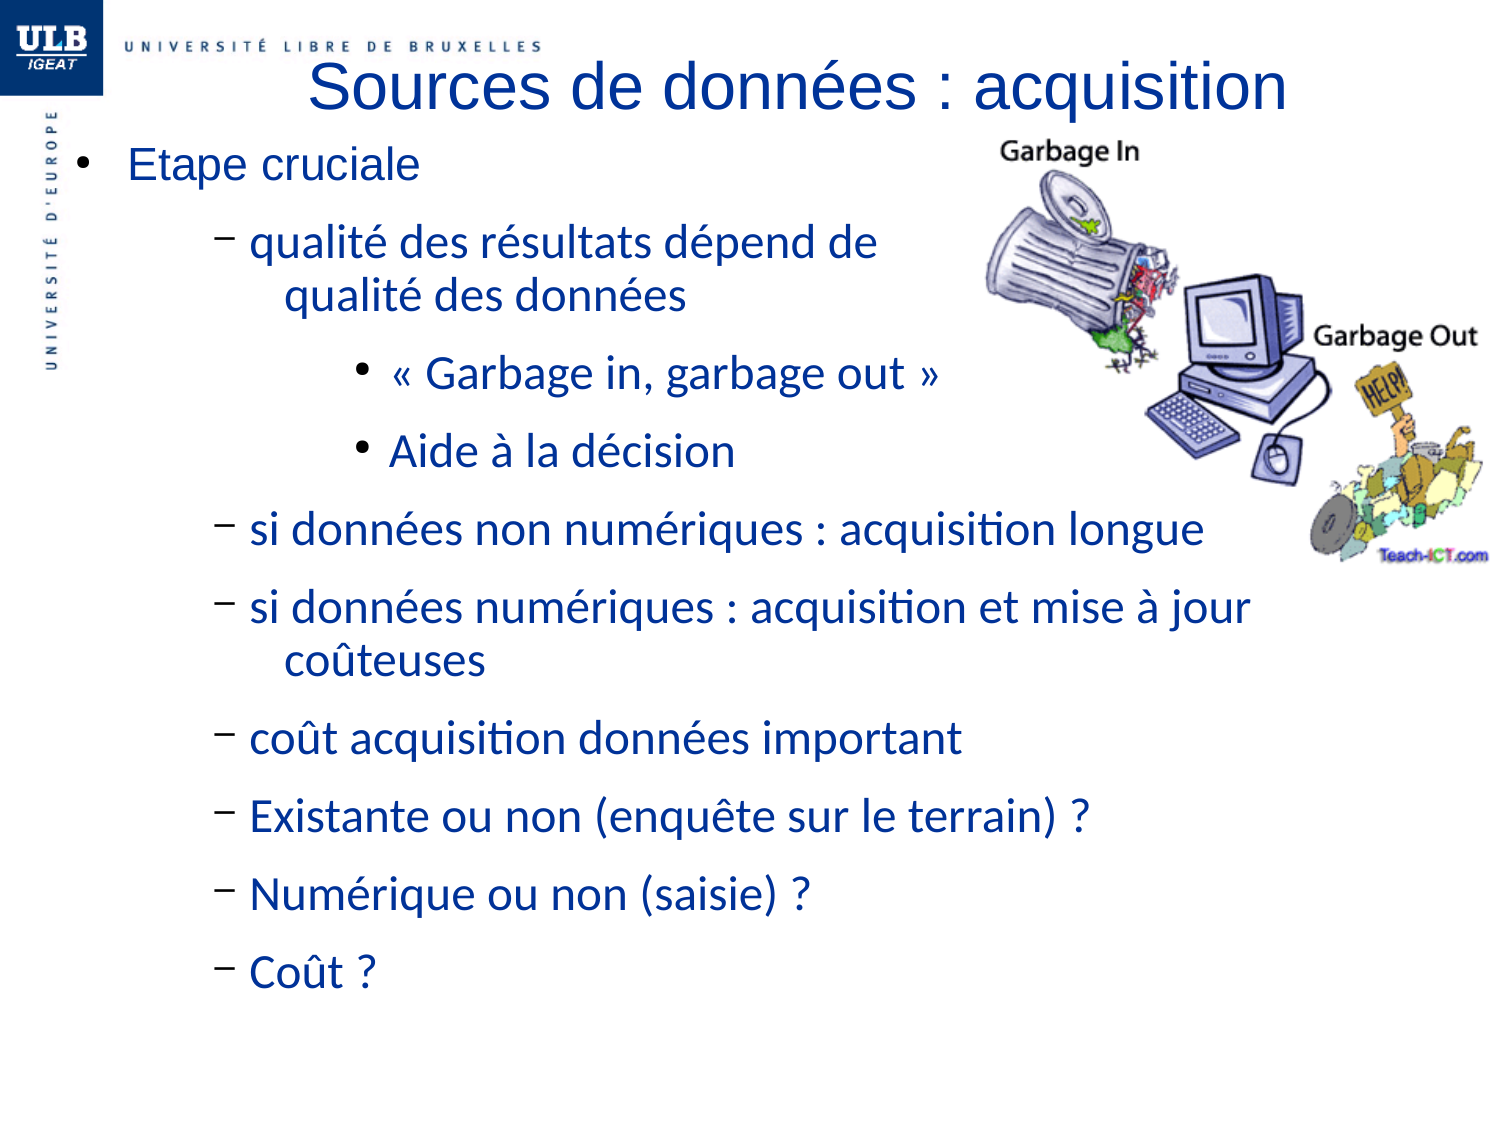

# Sources de données : acquisition
Etape cruciale
qualité des résultats dépend de
qualité des données
« Garbage in, garbage out »
Aide à la décision
si données non numériques : acquisition longue
si données numériques : acquisition et mise à jour coûteuses
coût acquisition données important
Existante ou non (enquête sur le terrain) ?
Numérique ou non (saisie) ?
Coût ?